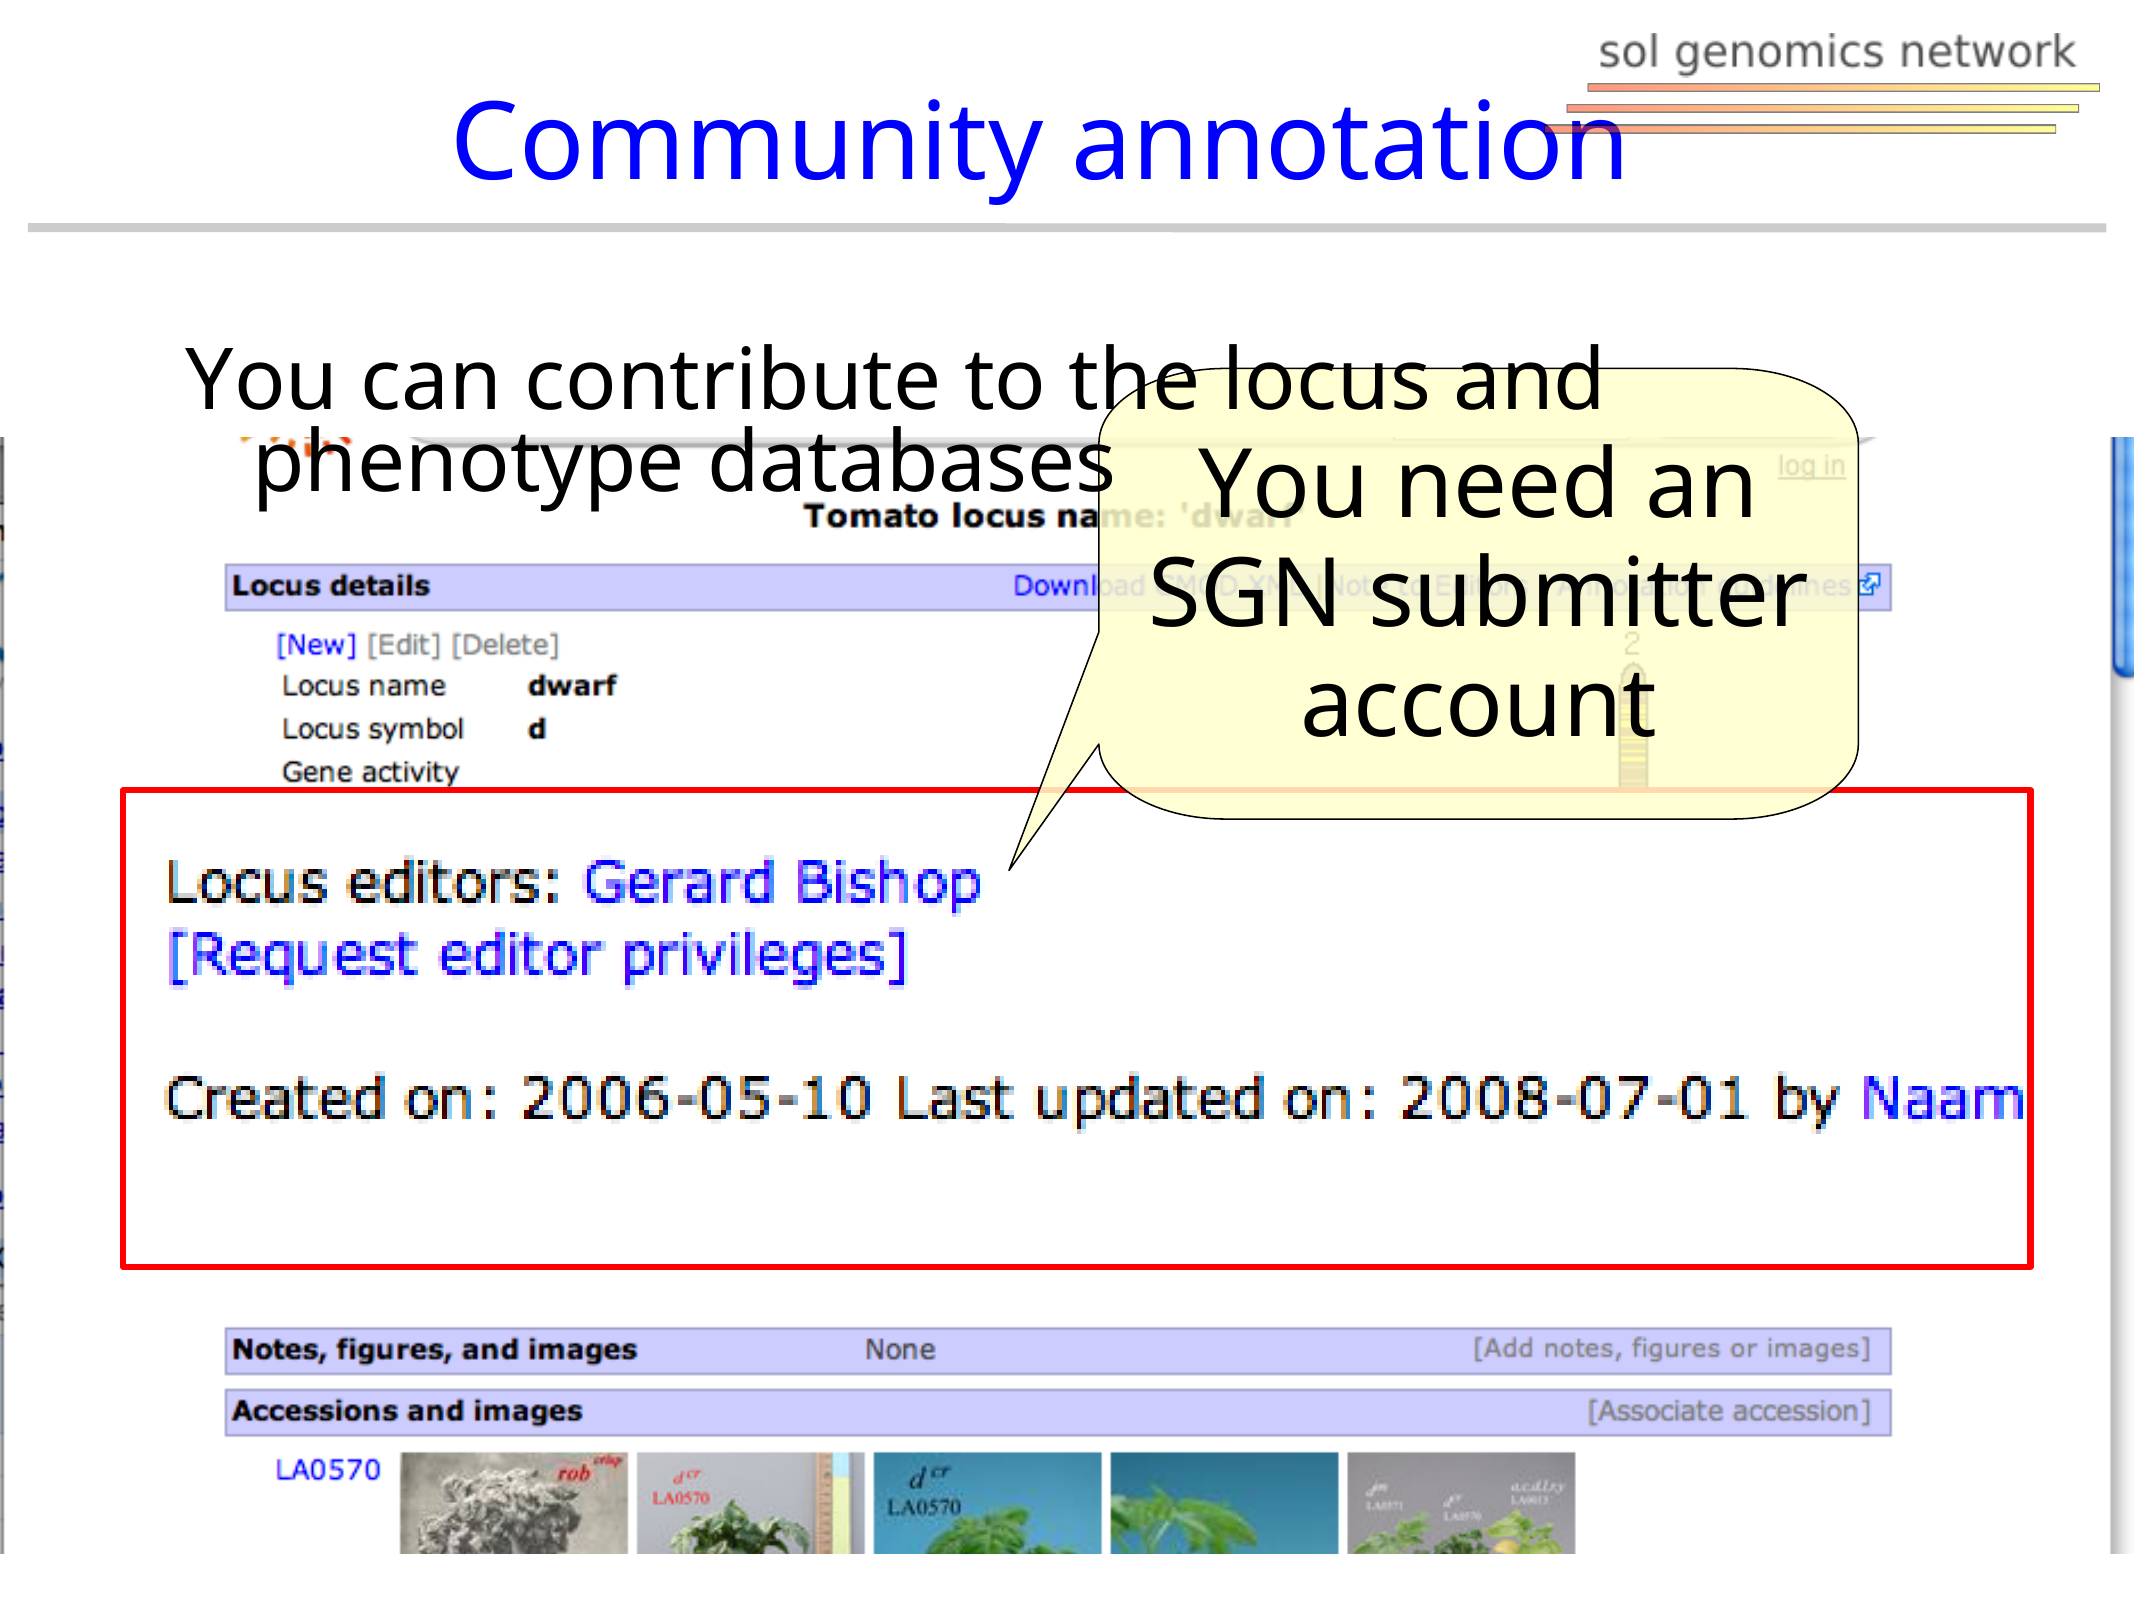

Community annotation
You can contribute to the locus and phenotype databases
You need an SGN submitter account